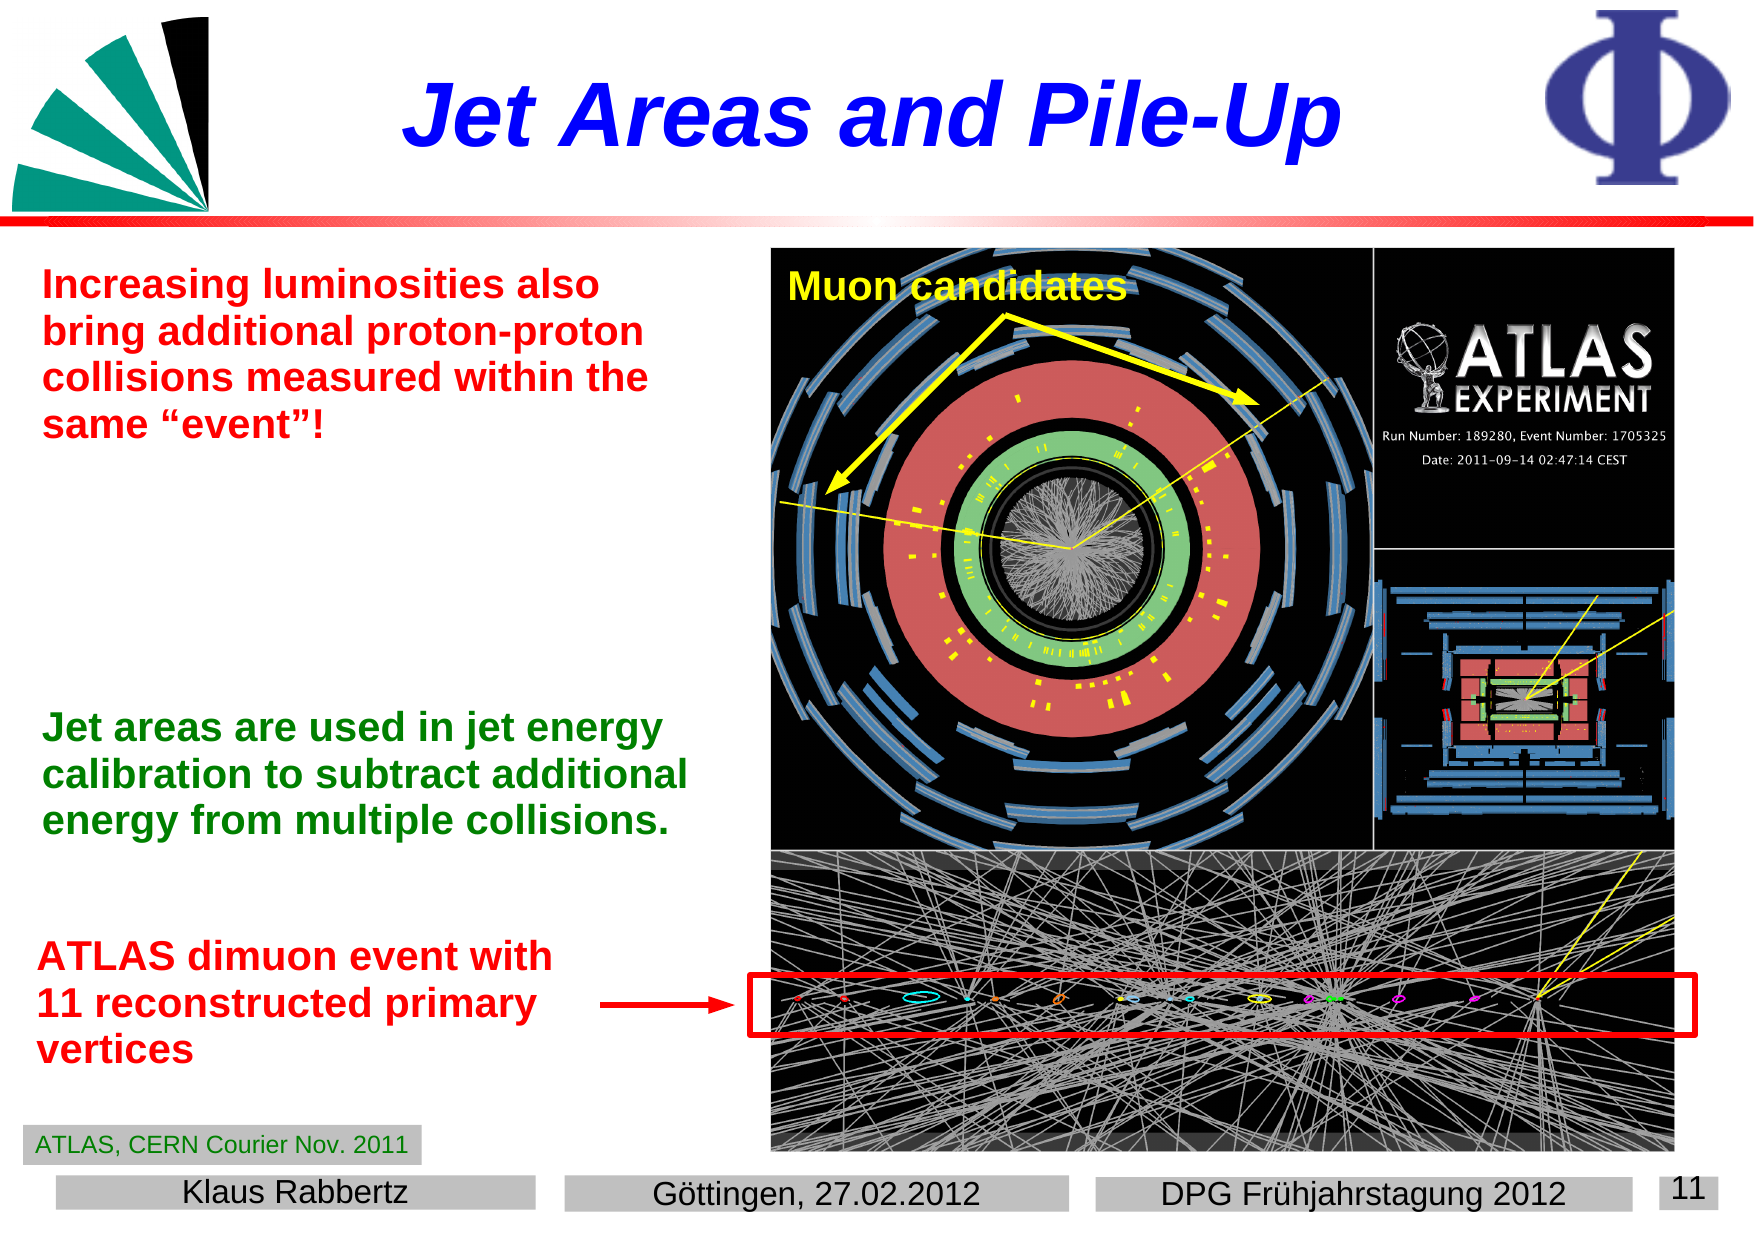

# Jet Areas and Pile-Up
Increasing luminosities also
bring additional proton-proton
collisions measured within the
same “event”!
Muon candidates
Jet areas are used in jet energy
calibration to subtract additional
energy from multiple collisions.
ATLAS dimuon event with 11 reconstructed primary vertices
ATLAS, CERN Courier Nov. 2011